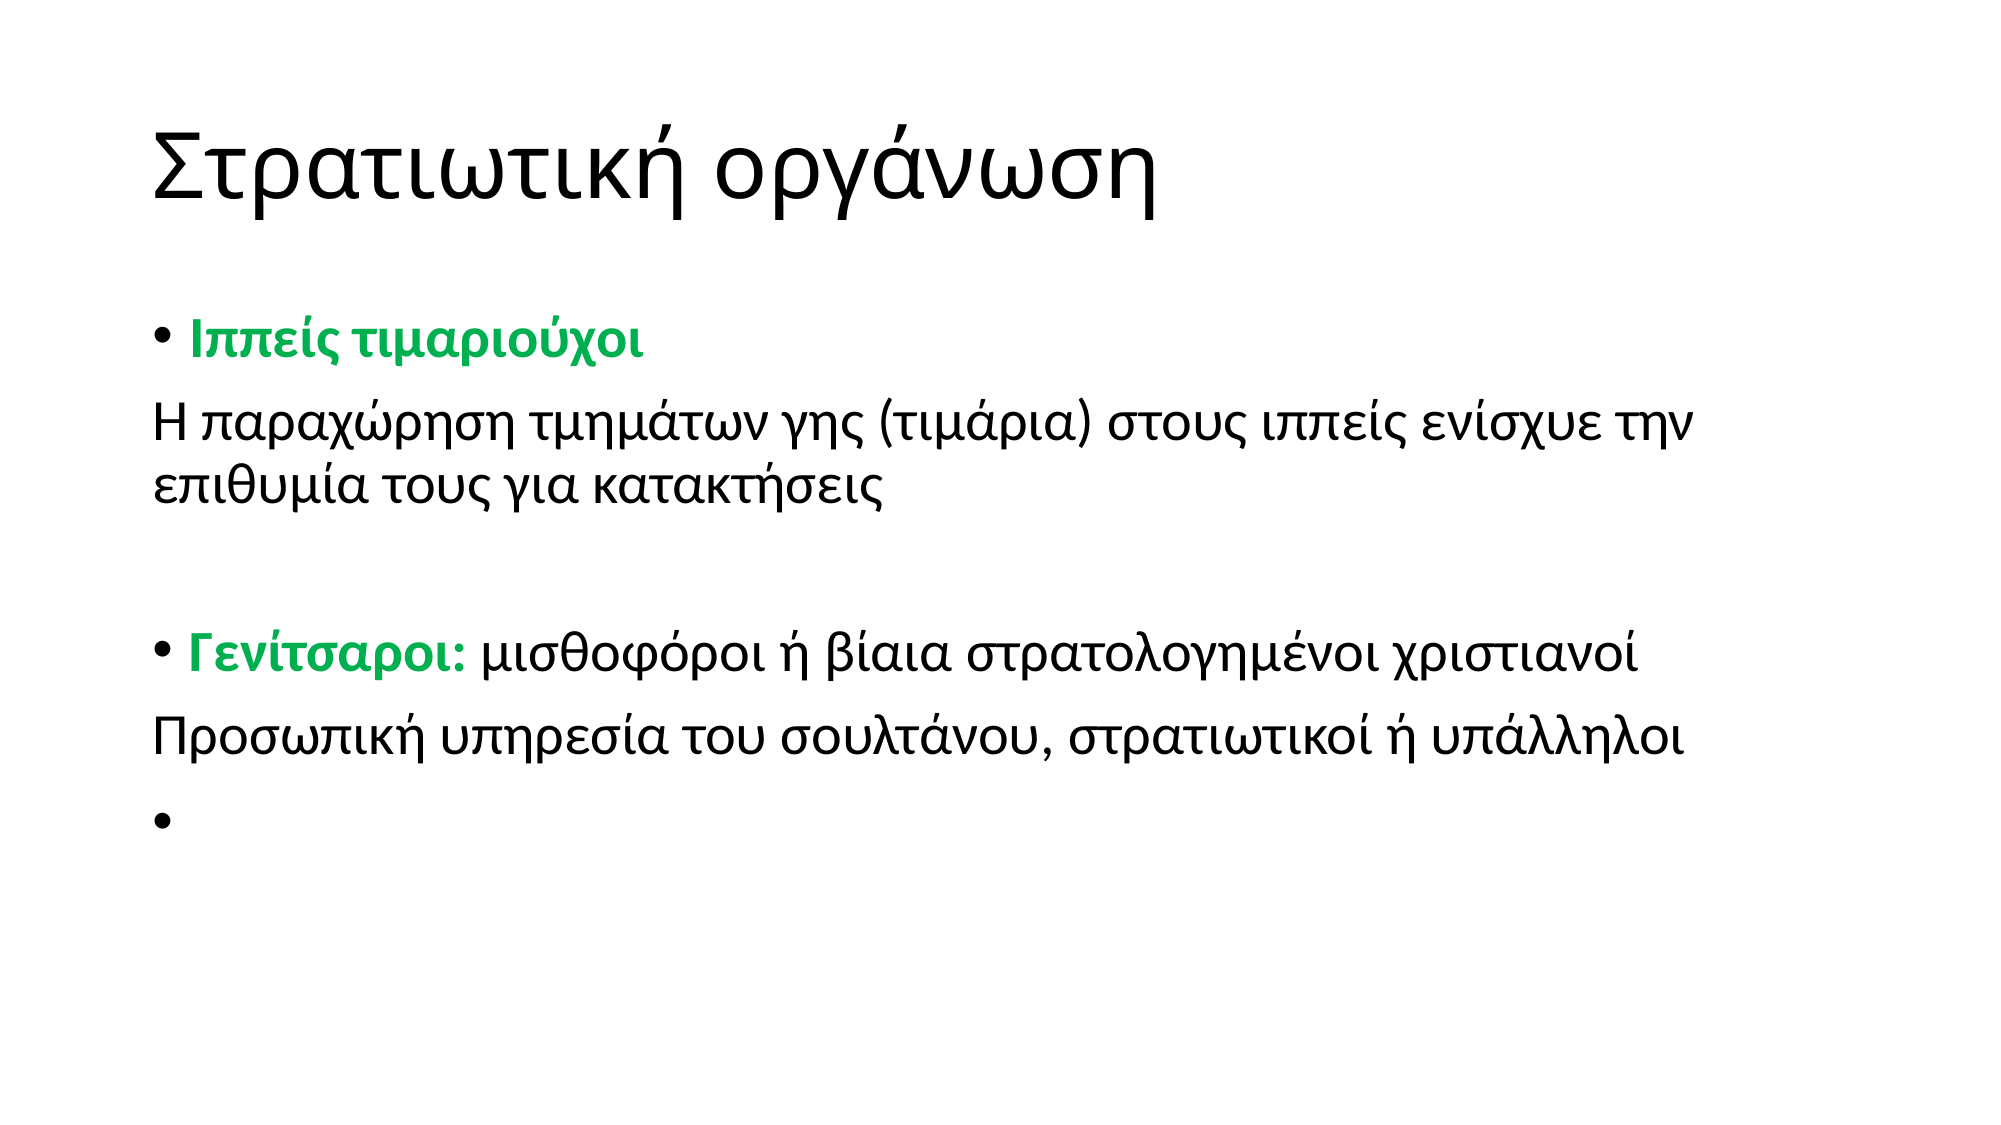

# Στρατιωτική οργάνωση
Ιππείς τιμαριούχοι
Η παραχώρηση τμημάτων γης (τιμάρια) στους ιππείς ενίσχυε την επιθυμία τους για κατακτήσεις
Γενίτσαροι: μισθοφόροι ή βίαια στρατολογημένοι χριστιανοί
Προσωπική υπηρεσία του σουλτάνου, στρατιωτικοί ή υπάλληλοι